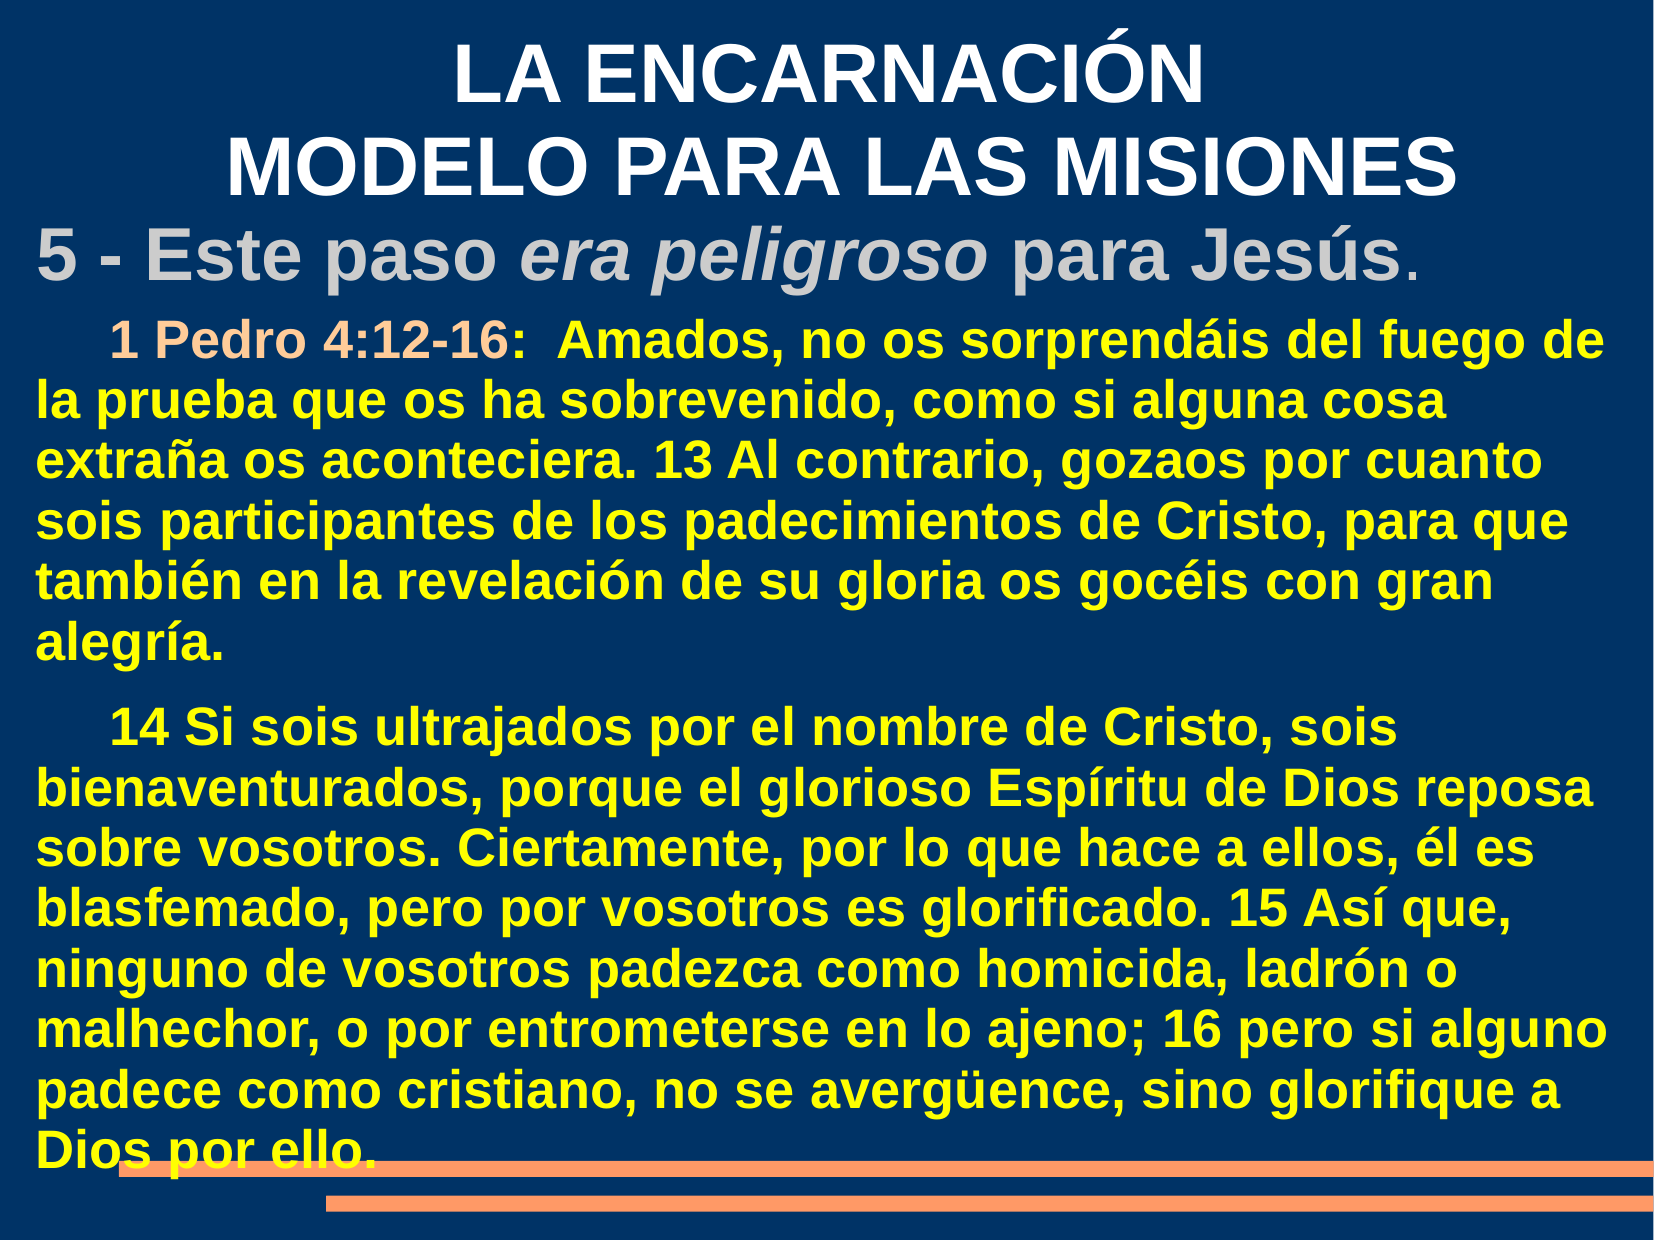

# LA ENCARNACIÓN MODELO PARA LAS MISIONES
5 - Este paso era peligroso para Jesús.
1 Pedro 4:12-16: Amados, no os sorprendáis del fuego de la prueba que os ha sobrevenido, como si alguna cosa extraña os aconteciera. 13 Al contrario, gozaos por cuanto sois participantes de los padecimientos de Cristo, para que también en la revelación de su gloria os gocéis con gran alegría.
14 Si sois ultrajados por el nombre de Cristo, sois bienaventurados, porque el glorioso Espíritu de Dios reposa sobre vosotros. Ciertamente, por lo que hace a ellos, él es blasfemado, pero por vosotros es glorificado. 15 Así que, ninguno de vosotros padezca como homicida, ladrón o malhechor, o por entrometerse en lo ajeno; 16 pero si alguno padece como cristiano, no se avergüence, sino glorifique a Dios por ello.